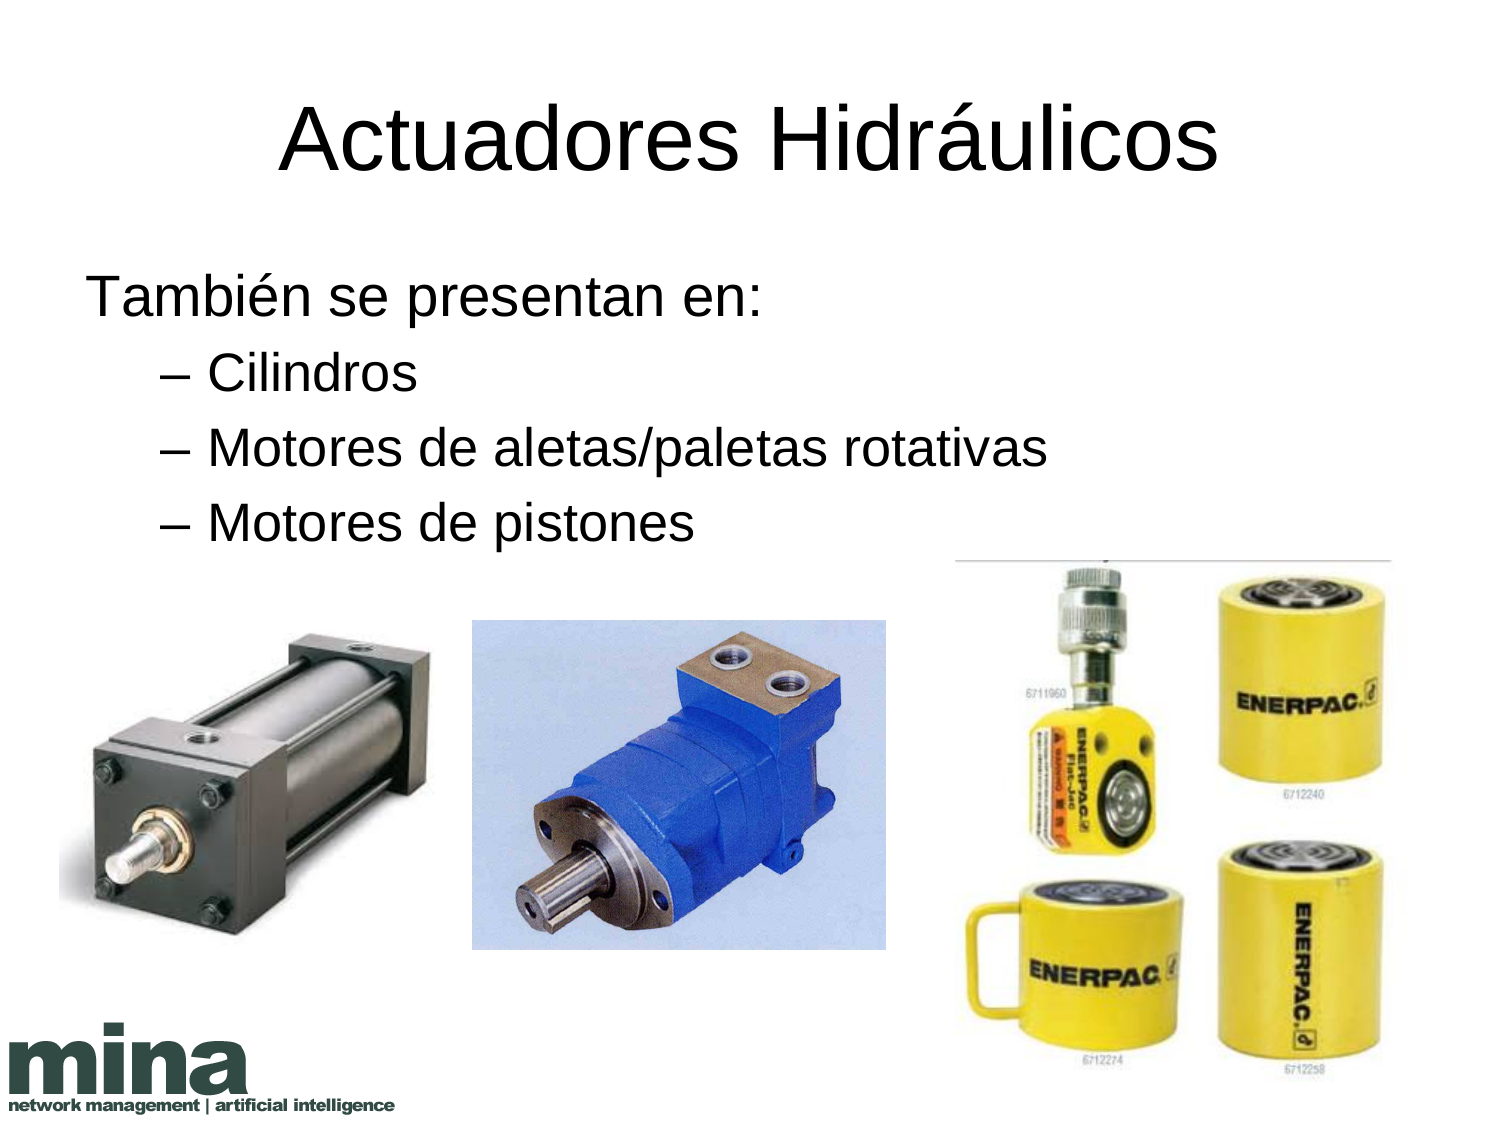

# Actuadores Hidráulicos
También se presentan en:
Cilindros
Motores de aletas/paletas rotativas
Motores de pistones